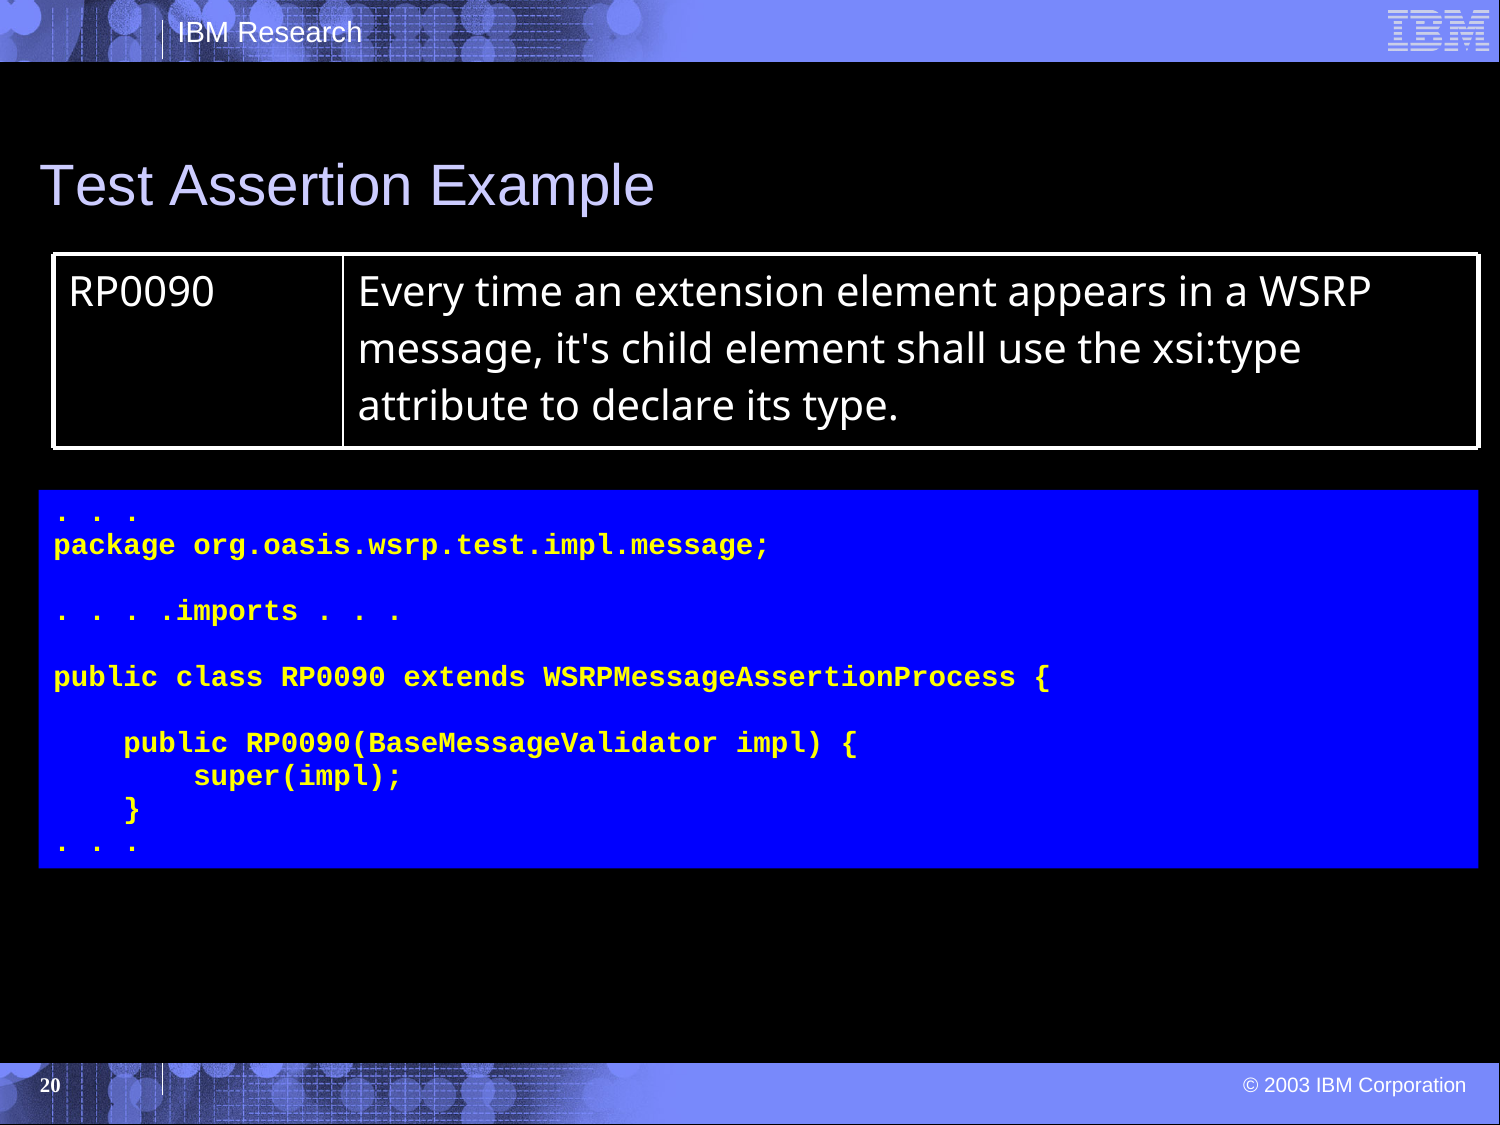

# Test Assertion Example
RP0090
Every time an extension element appears in a WSRP message, it's child element shall use the xsi:type attribute to declare its type.
. . .
package org.oasis.wsrp.test.impl.message;
. . . .imports . . .
public class RP0090 extends WSRPMessageAssertionProcess {
 public RP0090(BaseMessageValidator impl) {
 super(impl);
 }
. . .
20